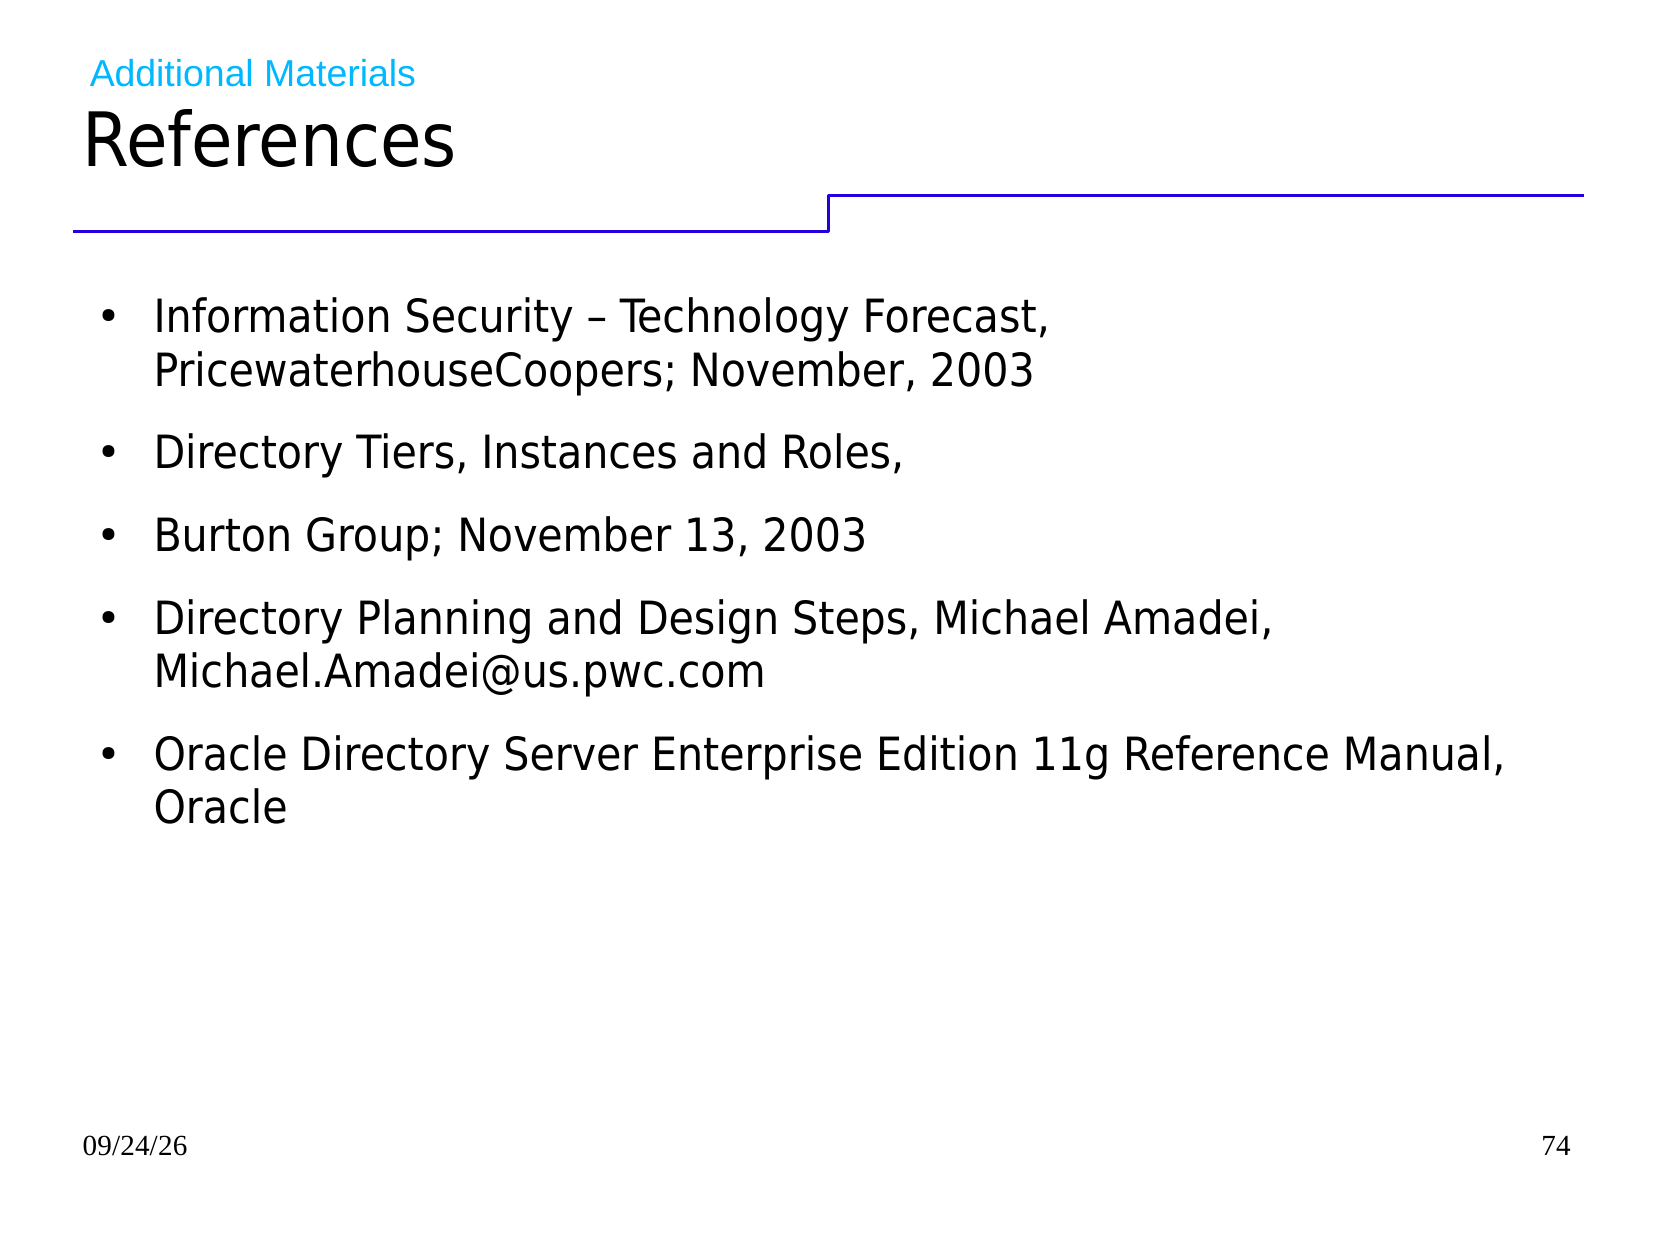

Additional Materials
# References
Information Security – Technology Forecast, PricewaterhouseCoopers; November, 2003
Directory Tiers, Instances and Roles,
Burton Group; November 13, 2003
Directory Planning and Design Steps, Michael Amadei, Michael.Amadei@us.pwc.com
Oracle Directory Server Enterprise Edition 11g Reference Manual, Oracle
74